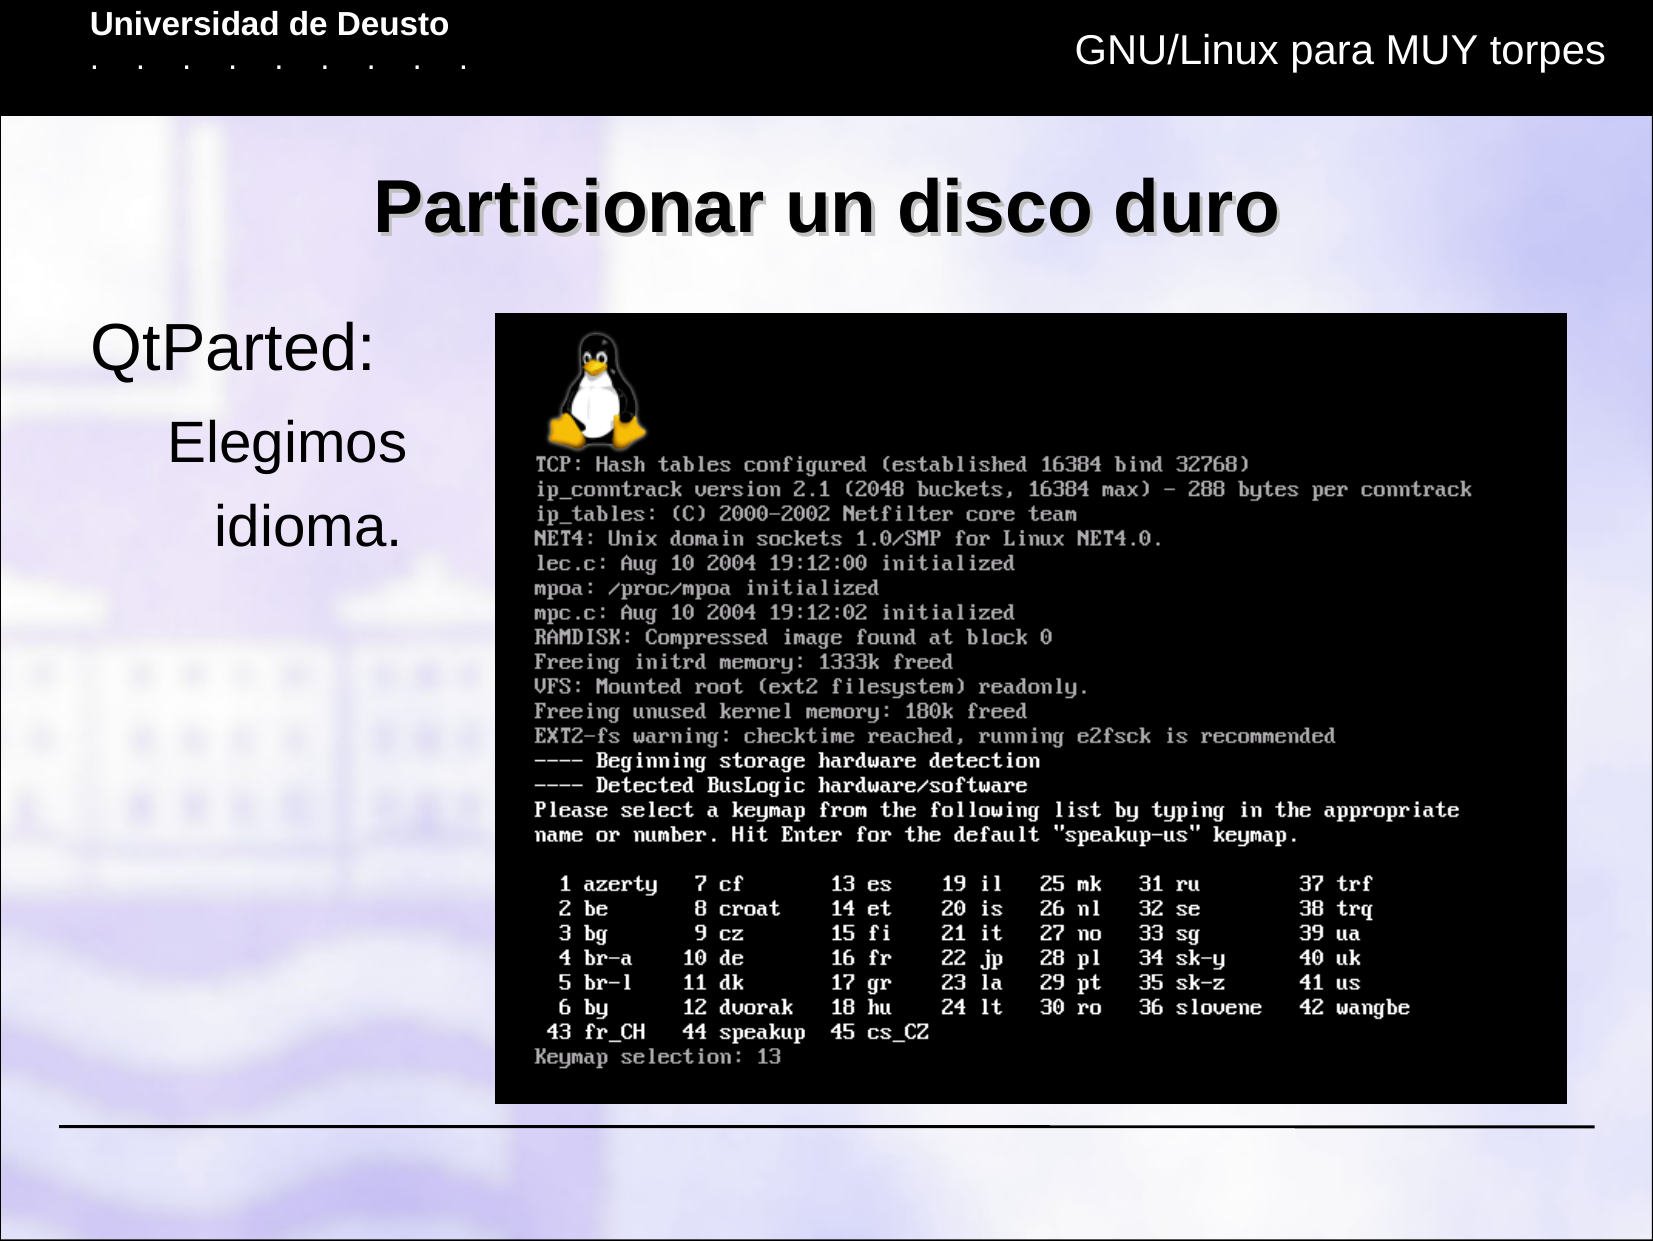

# Particionar un disco duro
QtParted:
Elegimos
	idioma.